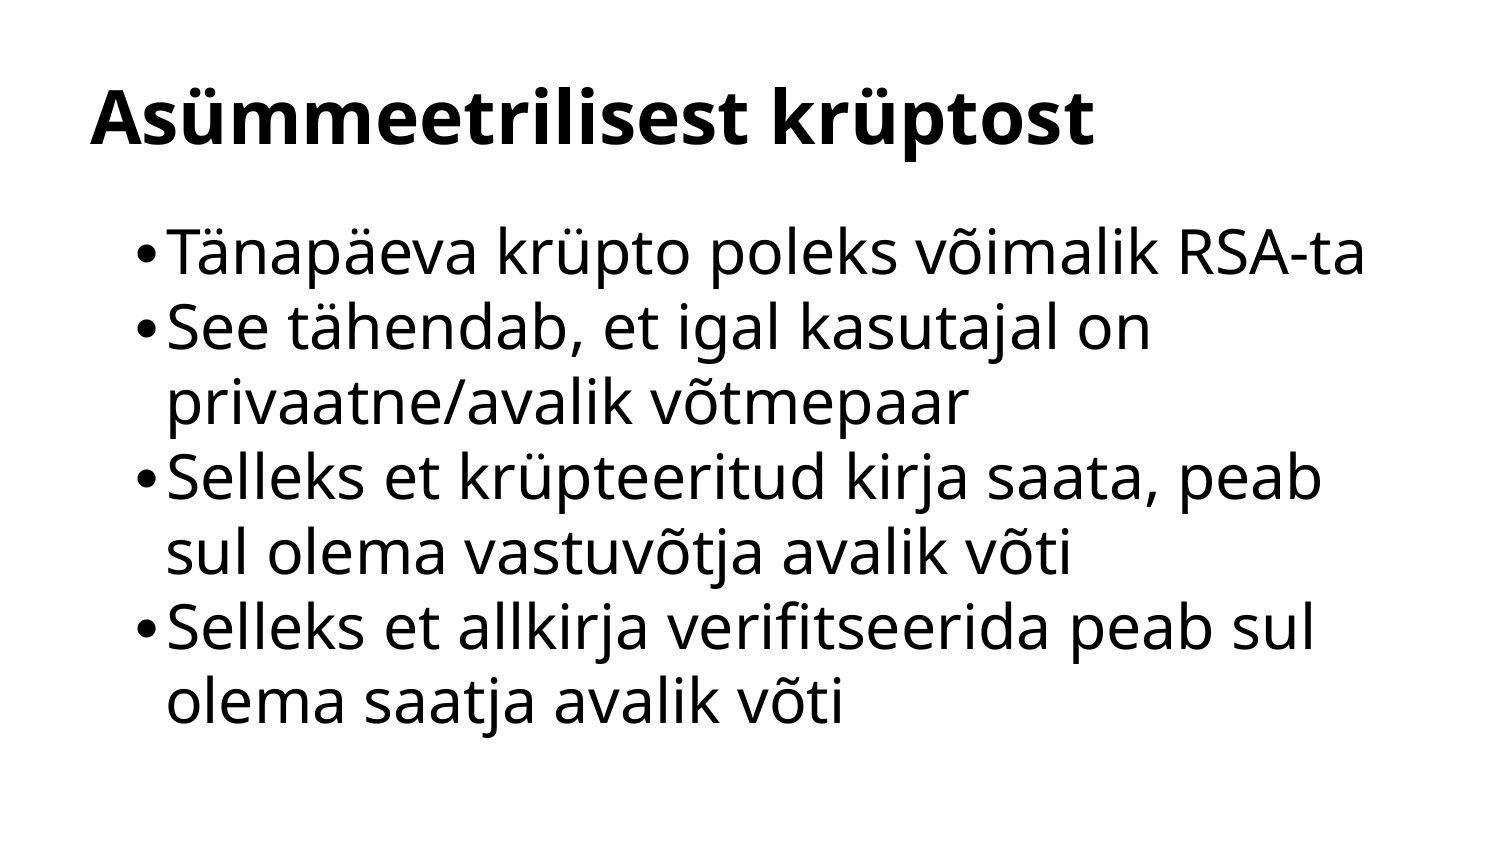

# Asümmeetrilisest krüptost
Tänapäeva krüpto poleks võimalik RSA-ta
See tähendab, et igal kasutajal on privaatne/avalik võtmepaar
Selleks et krüpteeritud kirja saata, peab sul olema vastuvõtja avalik võti
Selleks et allkirja verifitseerida peab sul olema saatja avalik võti